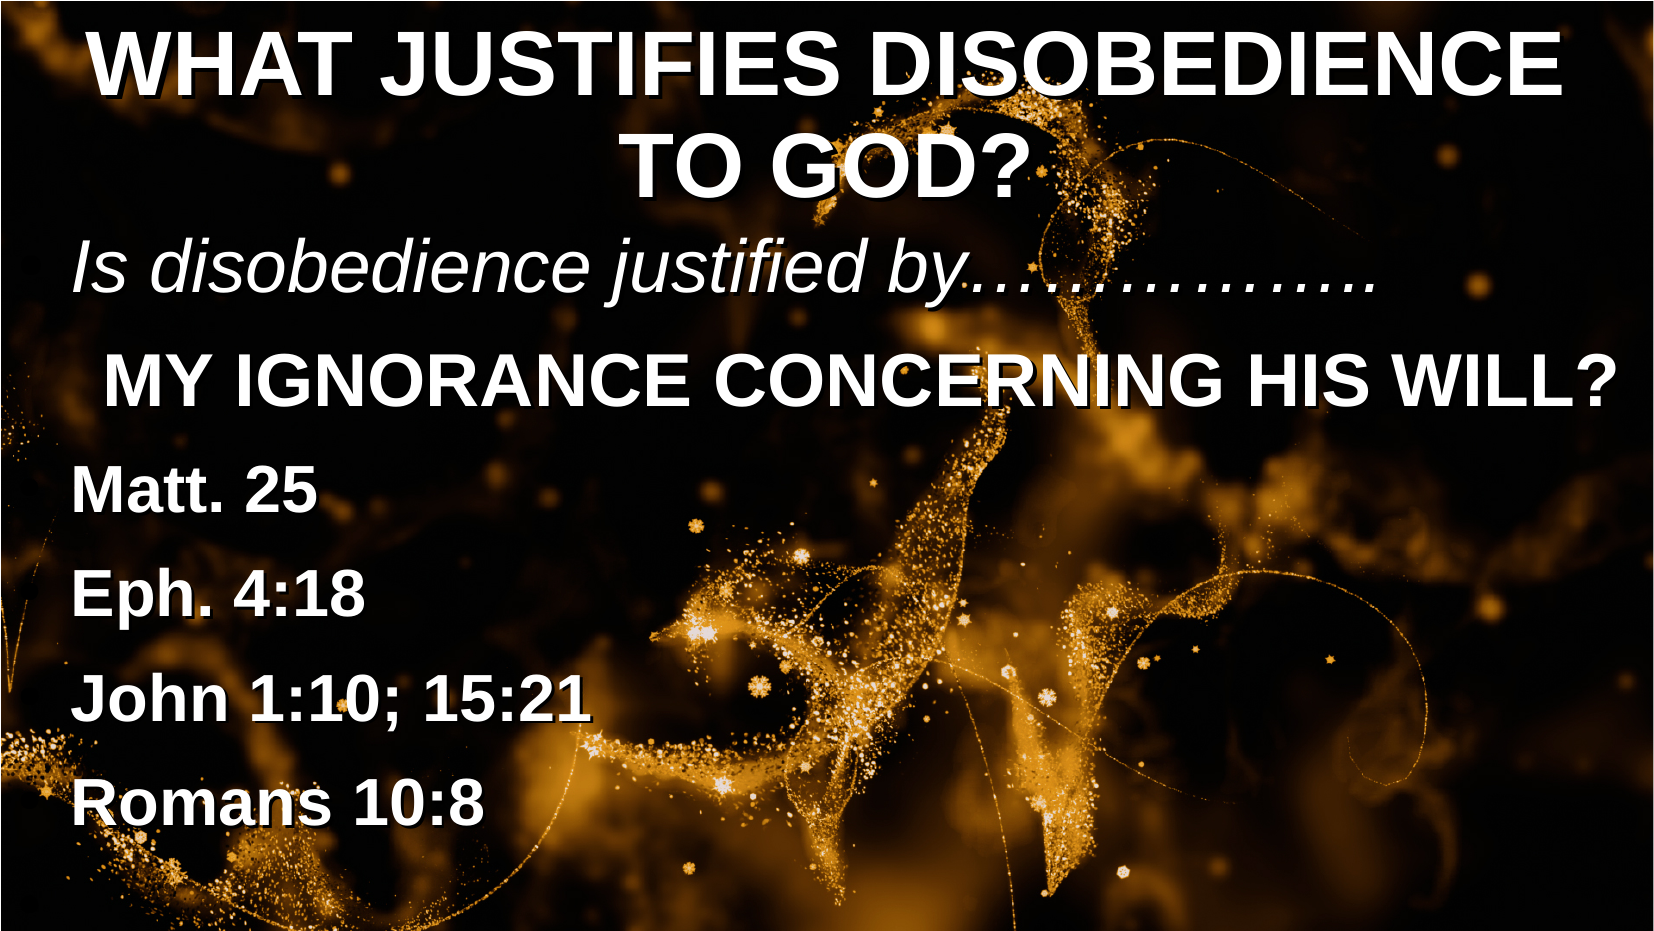

# WHAT JUSTIFIES DISOBEDIENCE TO GOD?
Is disobedience justified by……………..
MY IGNORANCE CONCERNING HIS WILL?
Matt. 25
Eph. 4:18
John 1:10; 15:21
Romans 10:8